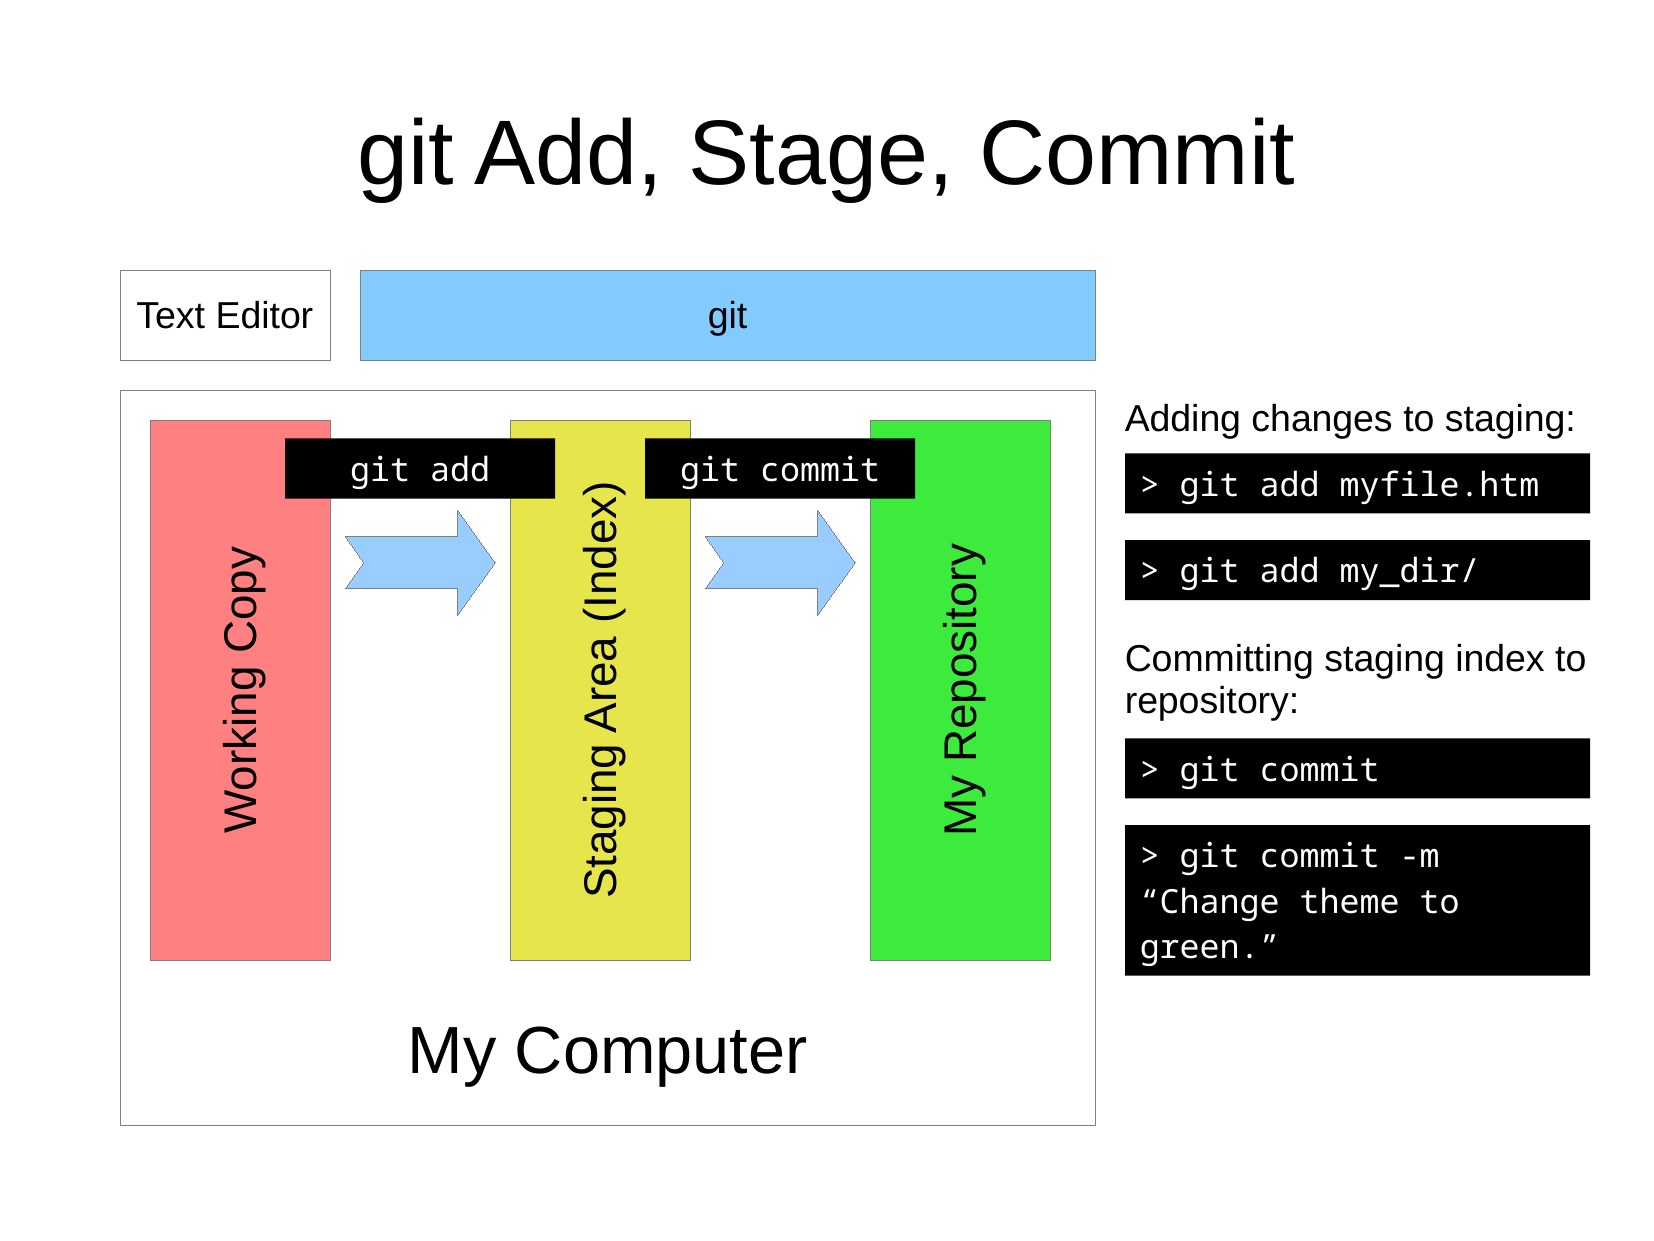

# git Add, Stage, Commit
Text Editor
git
Adding changes to staging:
git add
git commit
> git add myfile.htm
> git add my_dir/
Working Copy
Staging Area (Index)
My Repository
Committing staging index to repository:
> git commit
> git commit -m “Change theme to green.”
My Computer